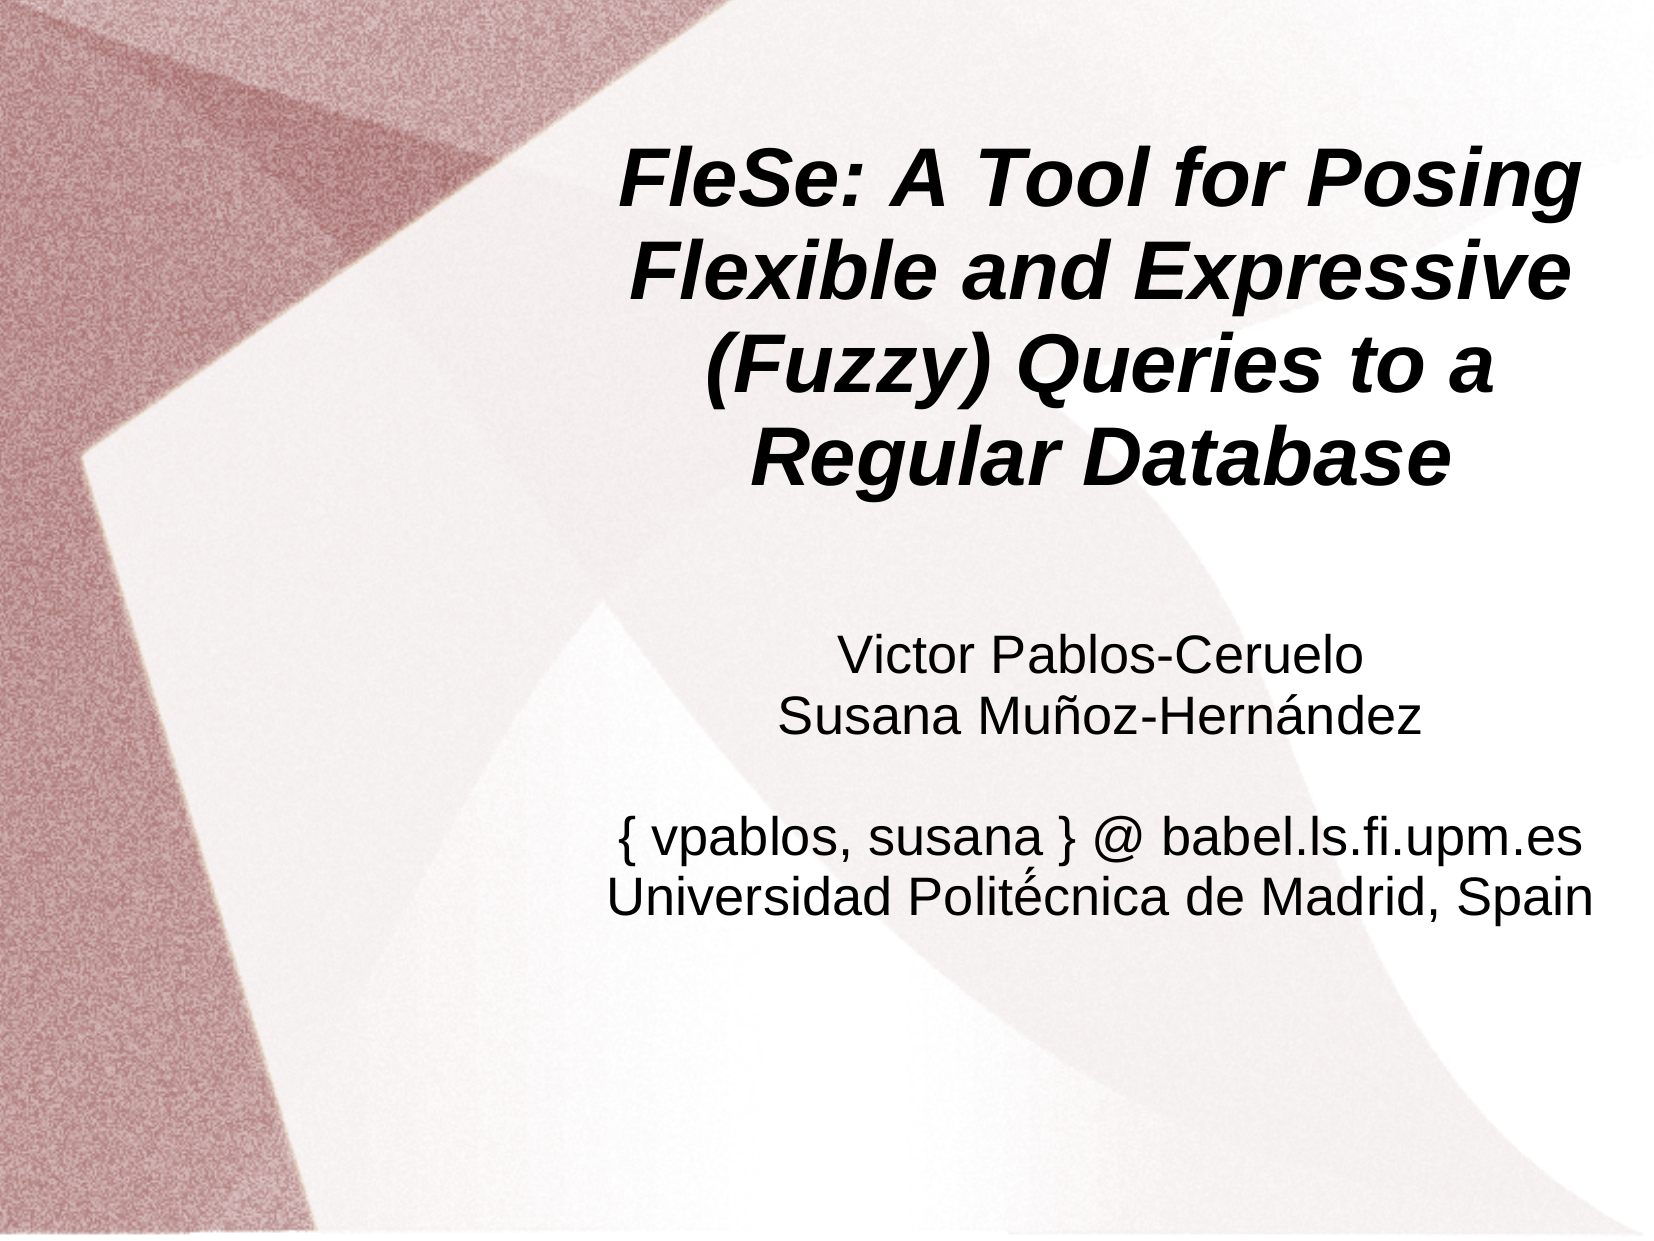

# FleSe: A Tool for Posing Flexible and Expressive (Fuzzy) Queries to a Regular Database
Victor Pablos-Ceruelo
Susana Muñoz-Hernández
{ vpablos, susana } @ babel.ls.fi.upm.es
Universidad Polité́cnica de Madrid, Spain